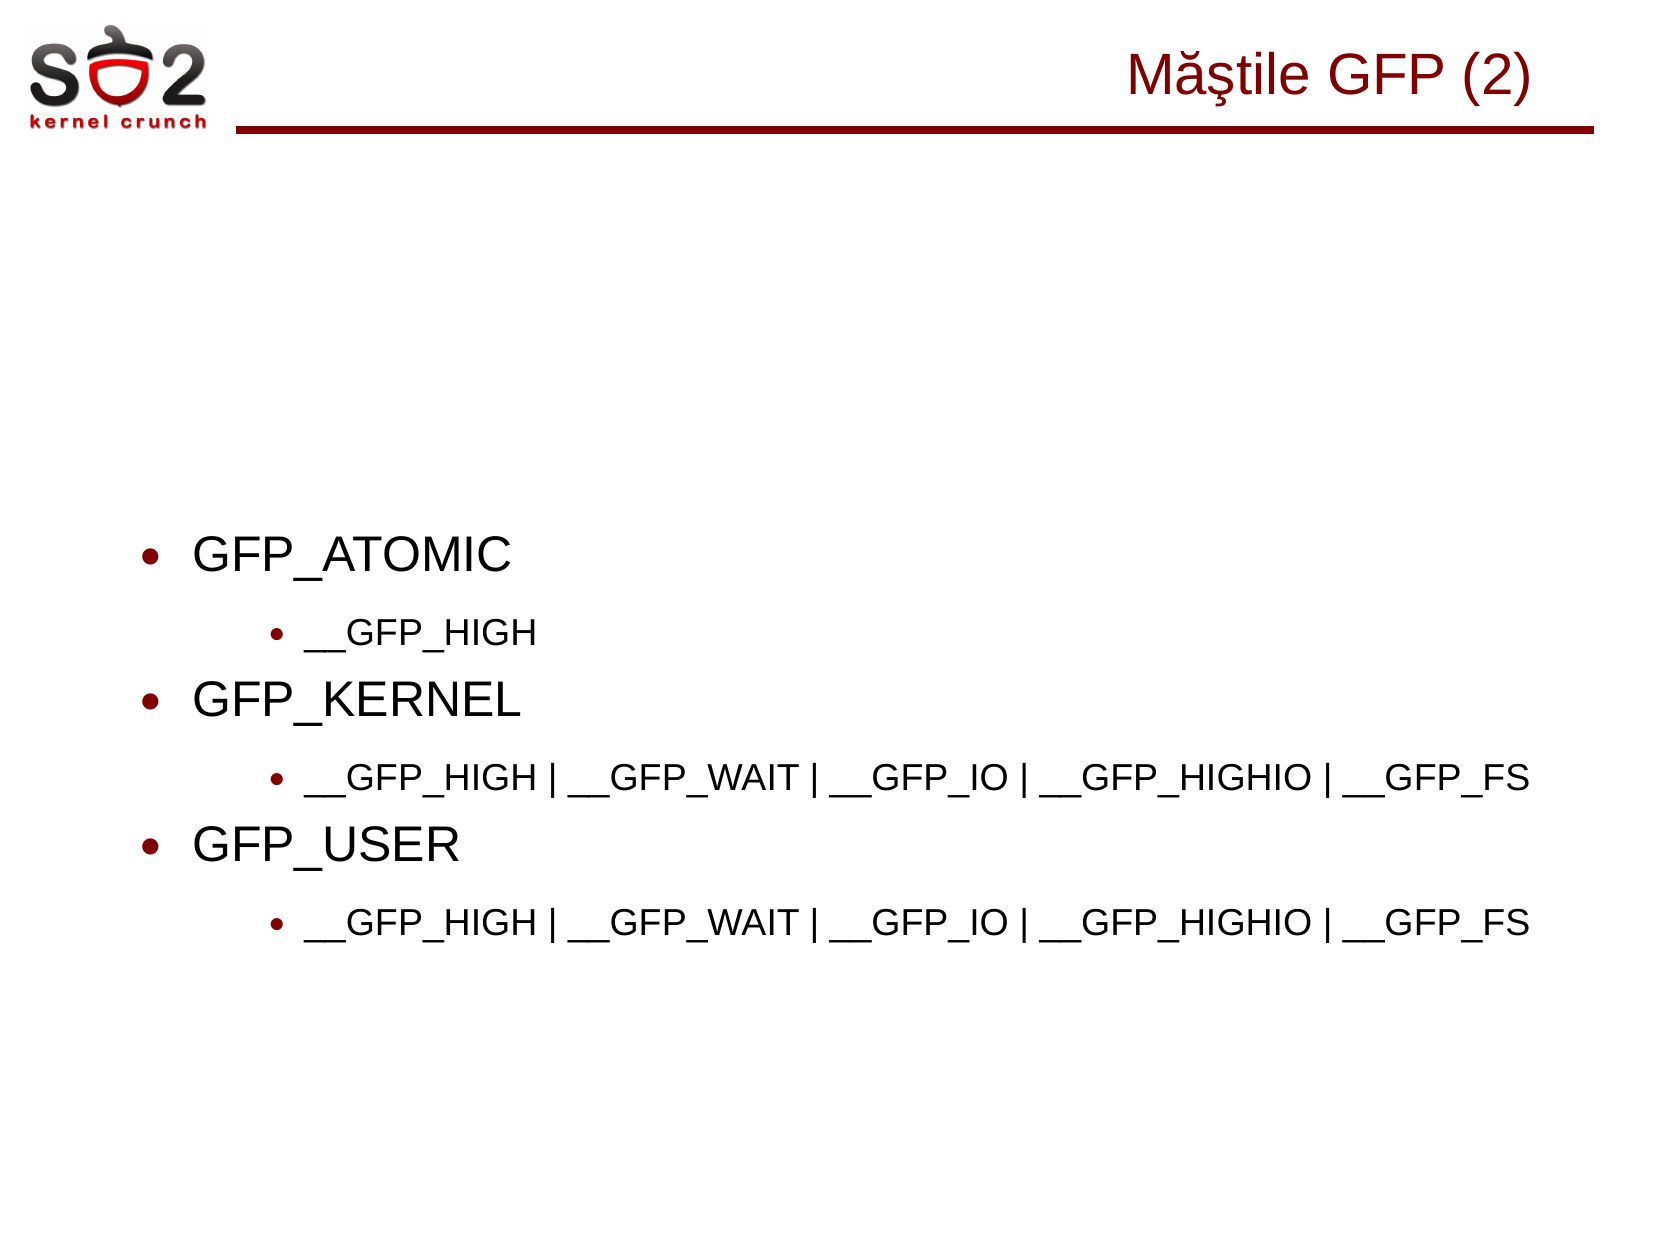

# Măştile GFP (2)
GFP_ATOMIC
__GFP_HIGH
GFP_KERNEL
__GFP_HIGH | __GFP_WAIT | __GFP_IO | __GFP_HIGHIO | __GFP_FS
GFP_USER
__GFP_HIGH | __GFP_WAIT | __GFP_IO | __GFP_HIGHIO | __GFP_FS